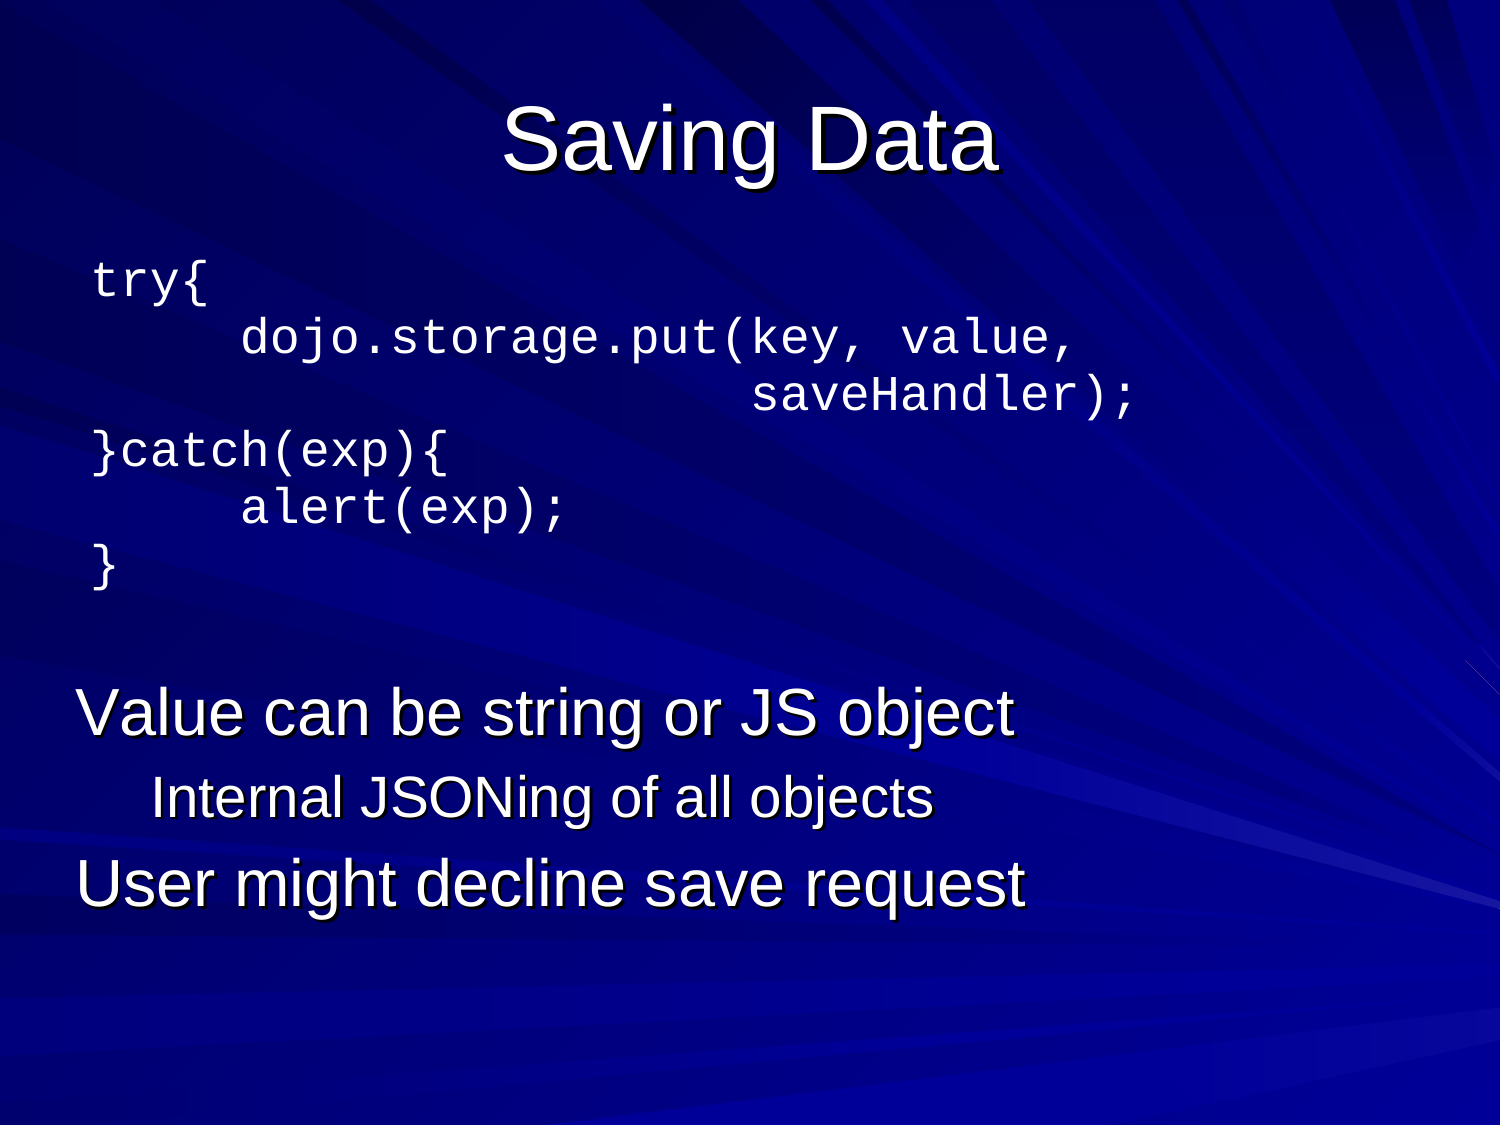

# Saving Data
try{
	dojo.storage.put(key, value,
				 saveHandler);
}catch(exp){
	alert(exp);
}
Value can be string or JS object
Internal JSONing of all objects
User might decline save request